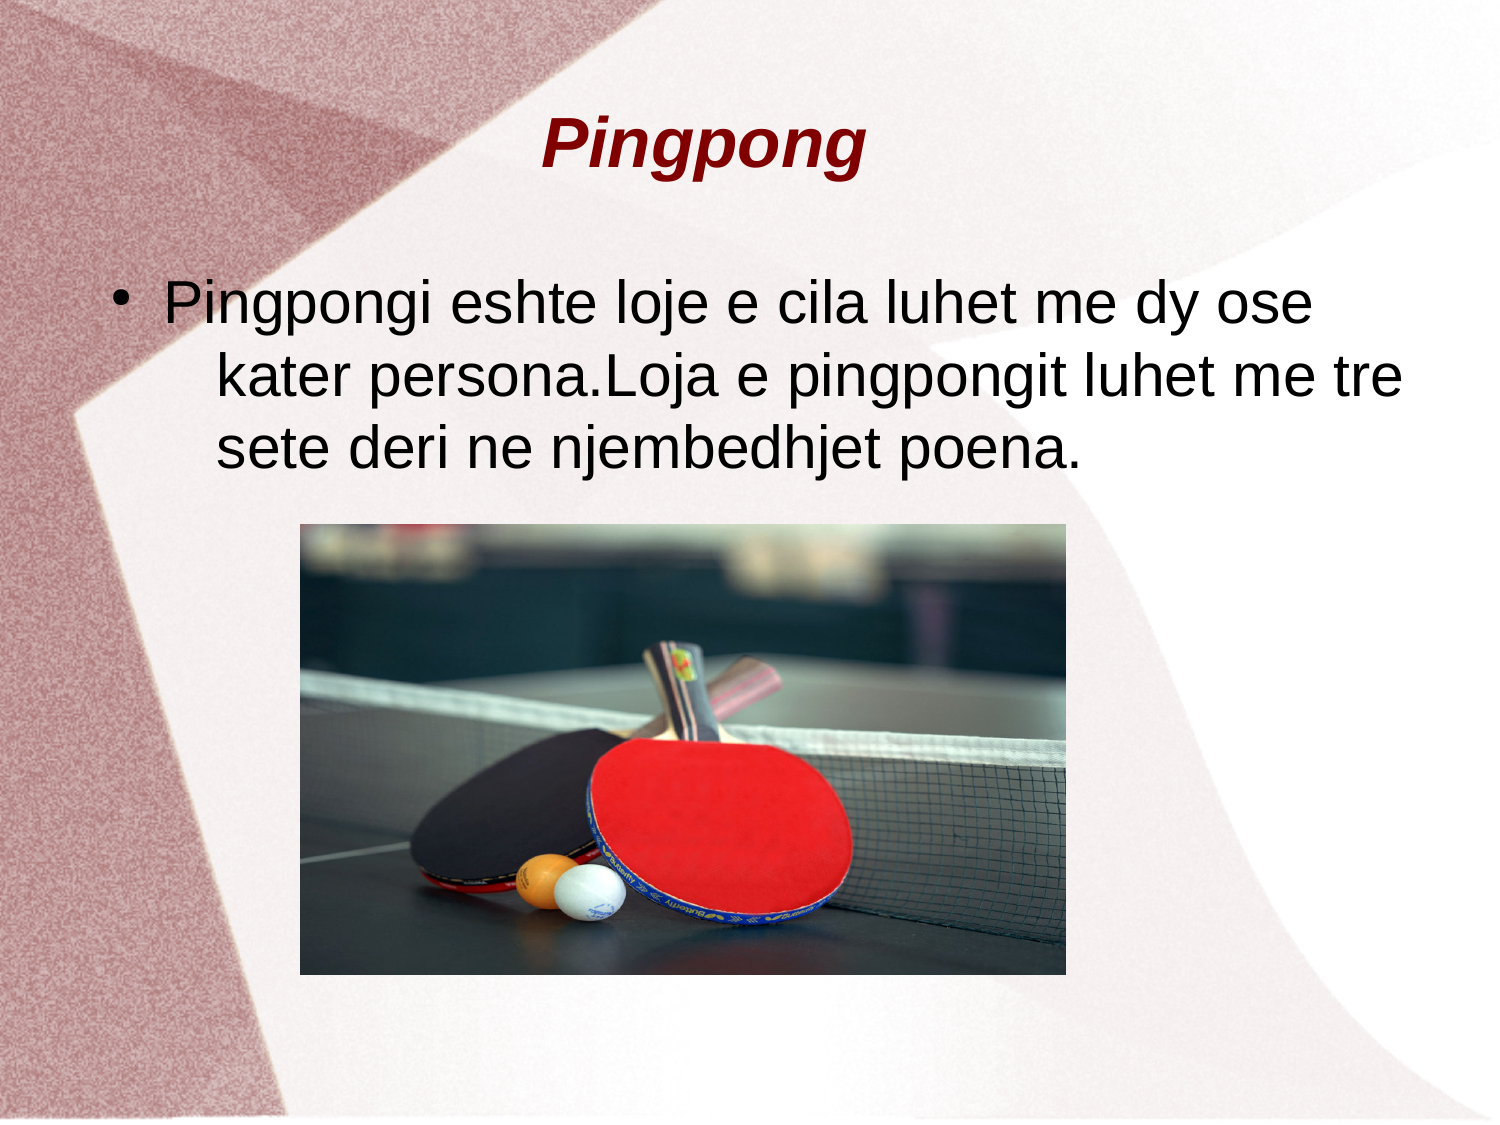

# Pingpong
Pingpongi eshte loje e cila luhet me dy ose kater persona.Loja e pingpongit luhet me tre sete deri ne njembedhjet poena.